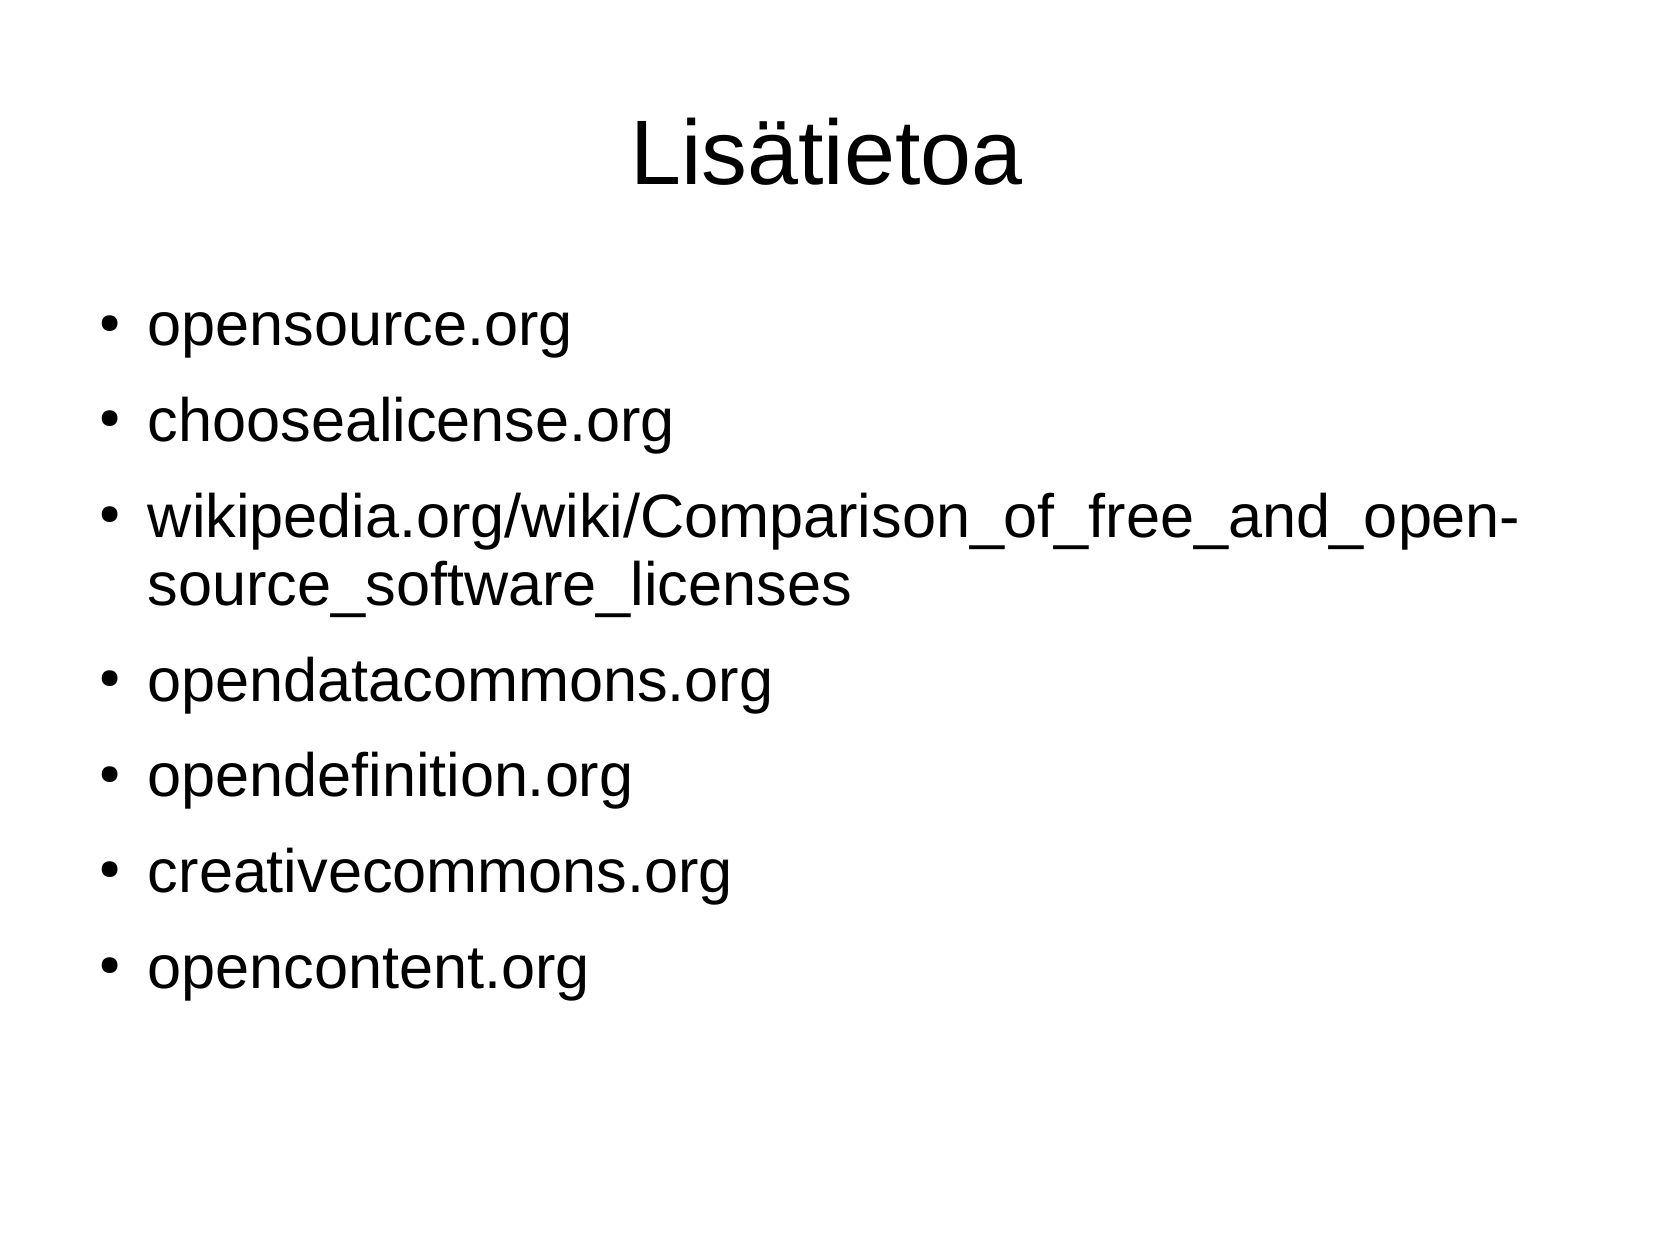

# Lisätietoa
opensource.org
choosealicense.org
wikipedia.org/wiki/Comparison_of_free_and_open-source_software_licenses
opendatacommons.org
opendefinition.org
creativecommons.org
opencontent.org